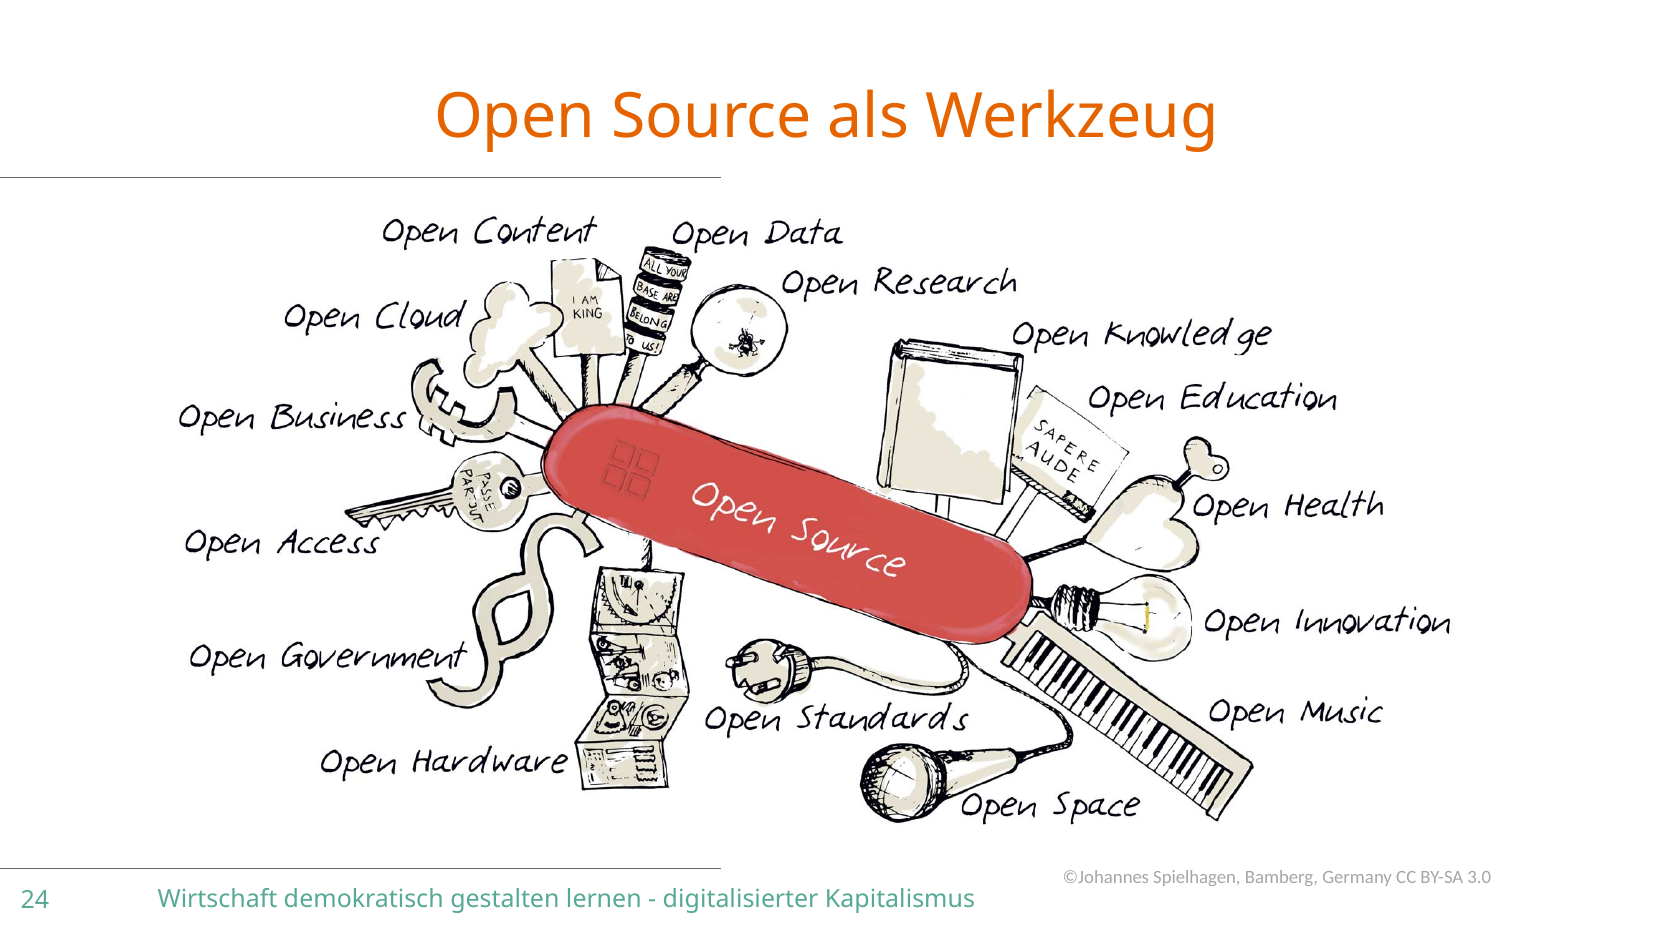

# Open Source als Werkzeug
©Johannes Spielhagen, Bamberg, Germany CC BY-SA 3.0